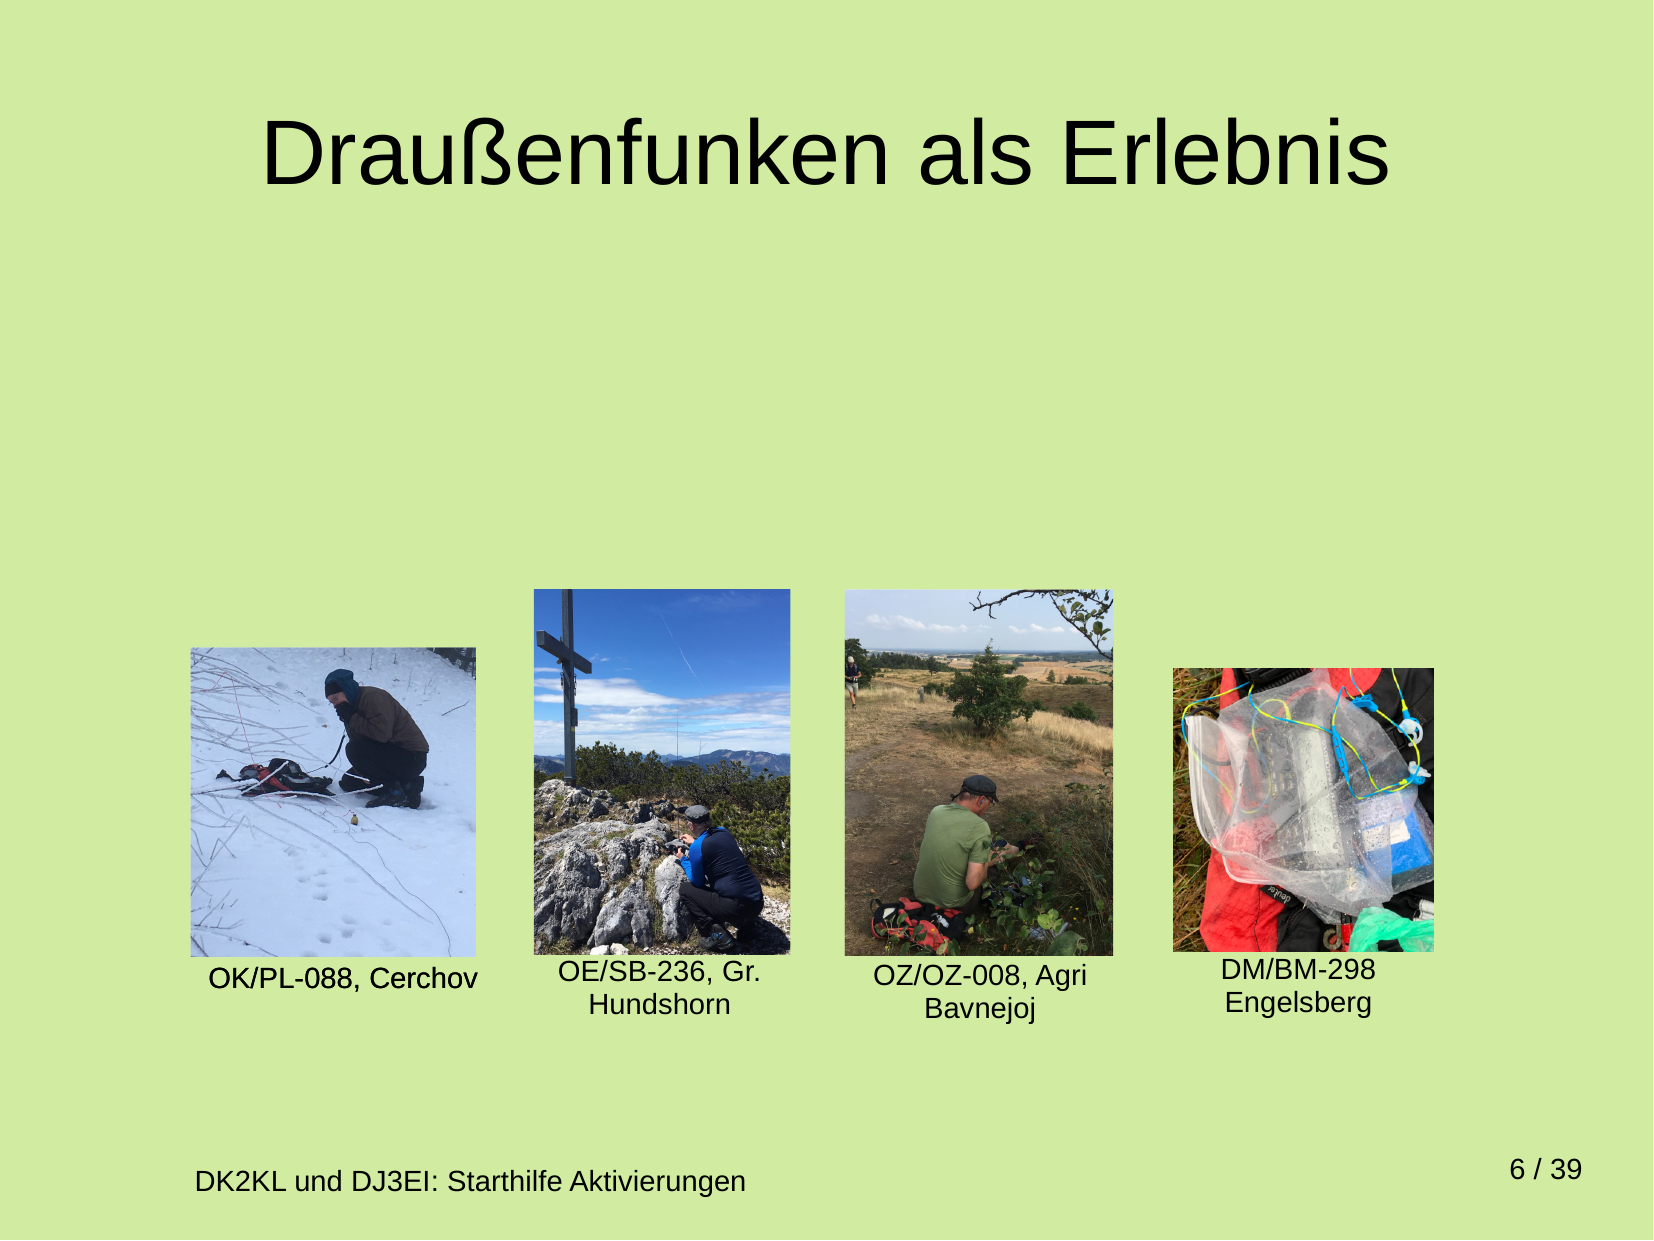

# Draußenfunken als Erlebnis
DM/BM-298
Engelsberg
OE/SB-236, Gr. Hundshorn
OZ/OZ-008, Agri
Bavnejoj
OK/PL-088, Cerchov
OK/PL-088, Cerchov